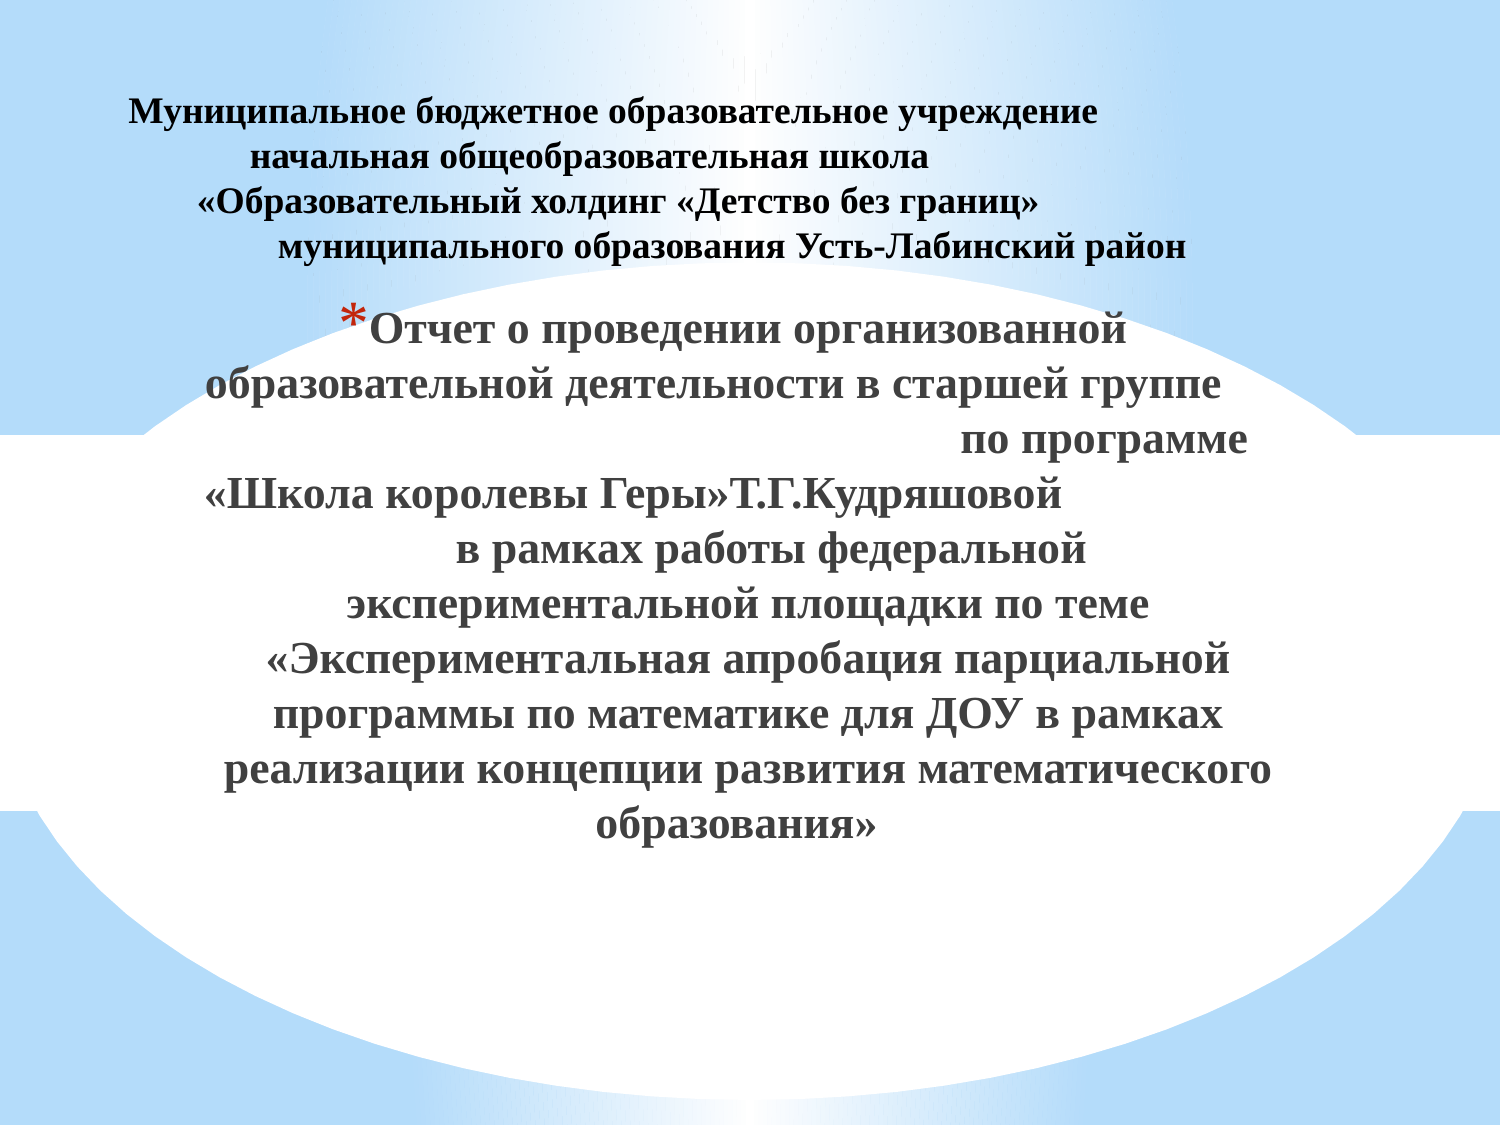

# Муниципальное бюджетное образовательное учреждение начальная общеобразовательная школа «Образовательный холдинг «Детство без границ» муниципального образования Усть-Лабинский район
Отчет о проведении организованной образовательной деятельности в старшей группе по программе «Школа королевы Геры»Т.Г.Кудряшовой в рамках работы федеральной экспериментальной площадки по теме «Экспериментальная апробация парциальной программы по математике для ДОУ в рамках реализации концепции развития математического образования»
г.Усть-Лабинск
2016 г.